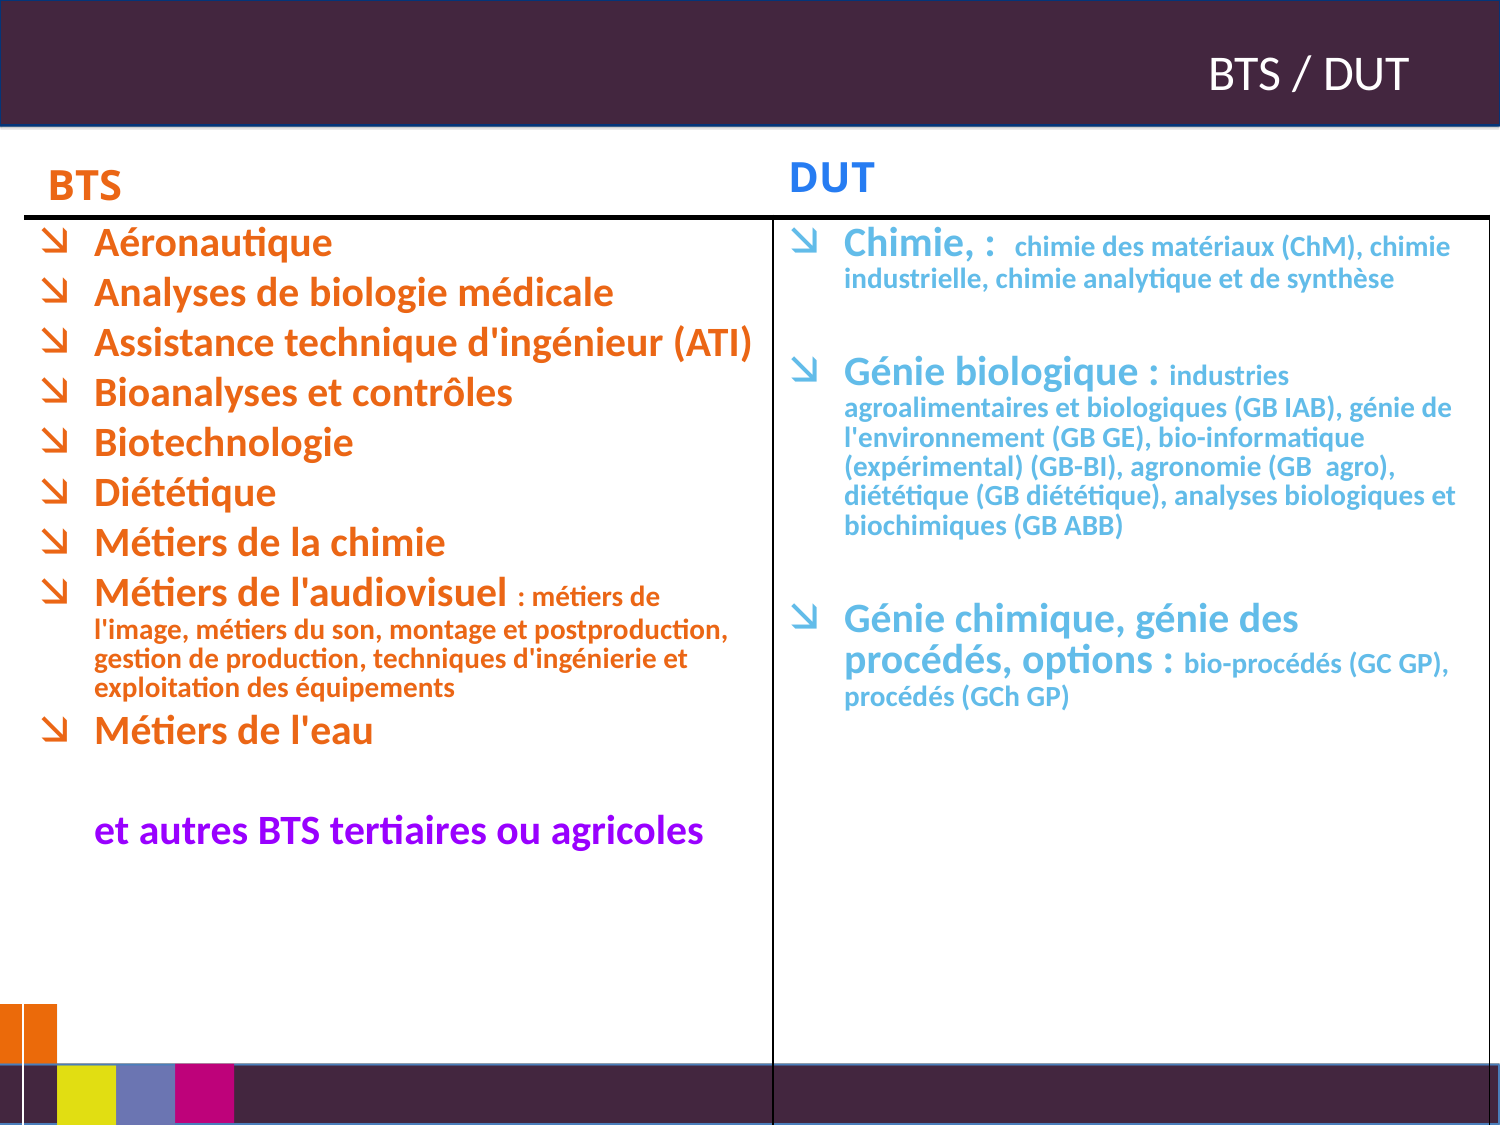

BTS / DUT
DUT
BTS
| Aéronautique Analyses de biologie médicale Assistance technique d'ingénieur (ATI) Bioanalyses et contrôles Biotechnologie Diététique Métiers de la chimie Métiers de l'audiovisuel : métiers de l'image, métiers du son, montage et postproduction, gestion de production, techniques d'ingénierie et exploitation des équipements Métiers de l'eau et autres BTS tertiaires ou agricoles | Chimie, :  chimie des matériaux (ChM), chimie industrielle, chimie analytique et de synthèse Génie biologique : industries agroalimentaires et biologiques (GB IAB), génie de l'environnement (GB GE), bio-informatique (expérimental) (GB-BI), agronomie (GB  agro), diététique (GB diététique), analyses biologiques et biochimiques (GB ABB) Génie chimique, génie des procédés, options : bio-procédés (GC GP), procédés (GCh GP) |
| --- | --- |